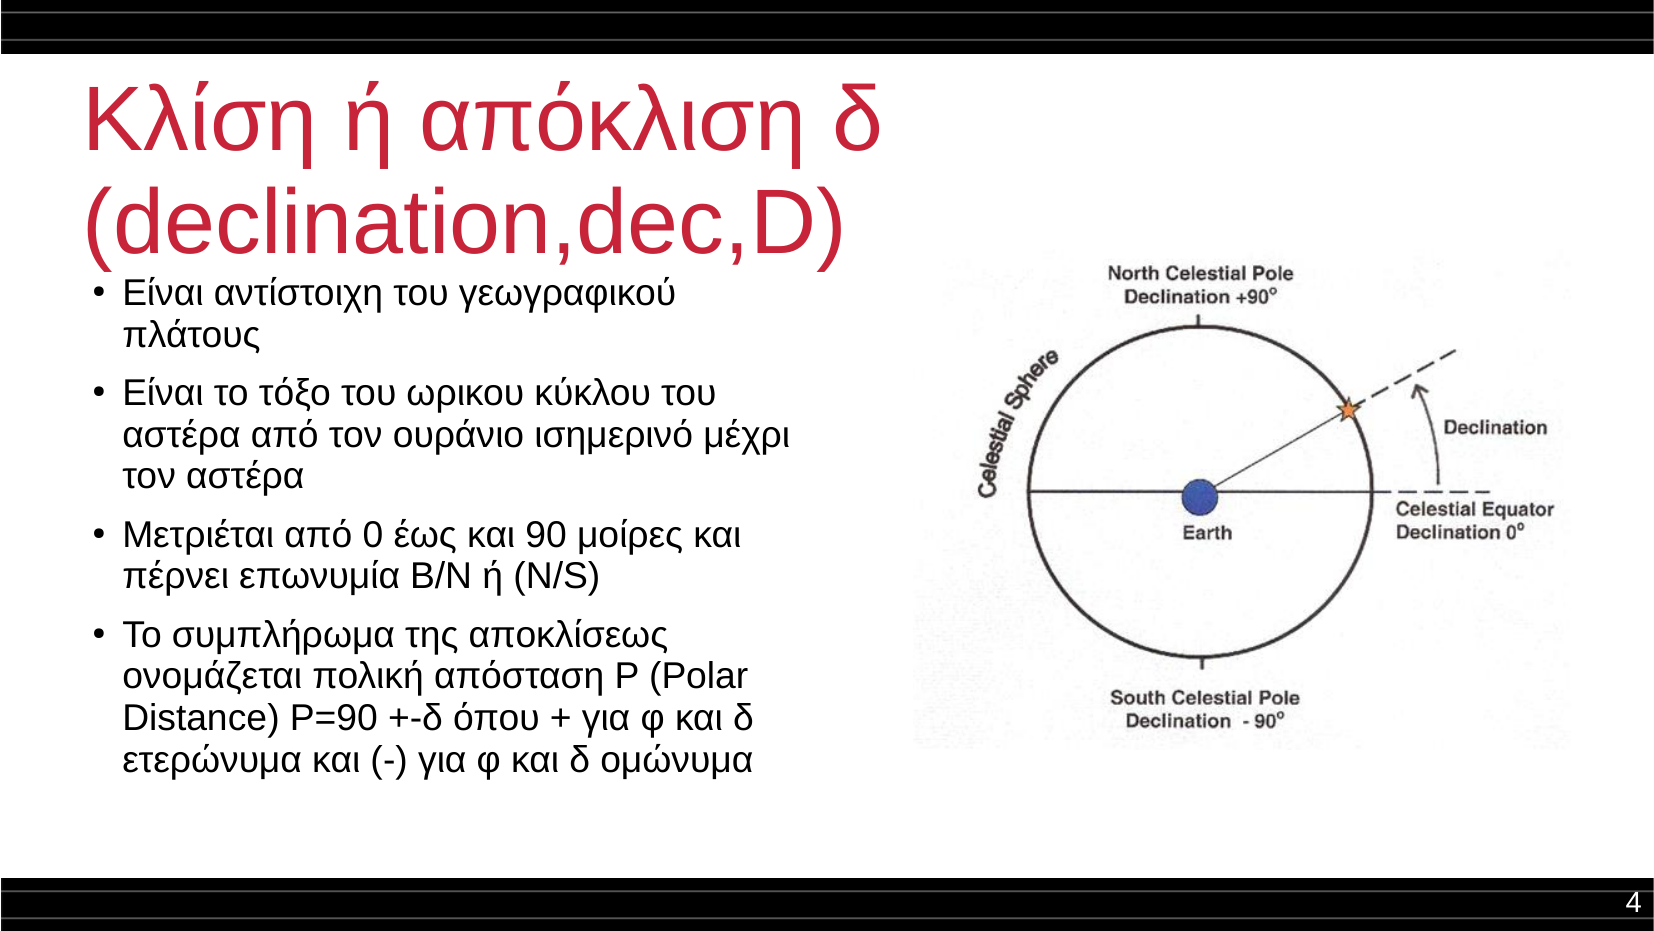

# Κλίση ή απόκλιση δ (declination,dec,D)
Είναι αντίστοιχη του γεωγραφικού πλάτους
Είναι το τόξο του ωρικου κύκλου του αστέρα από τον ουράνιο ισημερινό μέχρι τον αστέρα
Μετριέται από 0 έως και 90 μοίρες και πέρνει επωνυμία B/N ή (N/S)
Το συμπλήρωμα της αποκλίσεως ονομάζεται πολική απόσταση P (Polar Distance) P=90 +-δ όπου + για φ και δ ετερώνυμα και (-) για φ και δ ομώνυμα